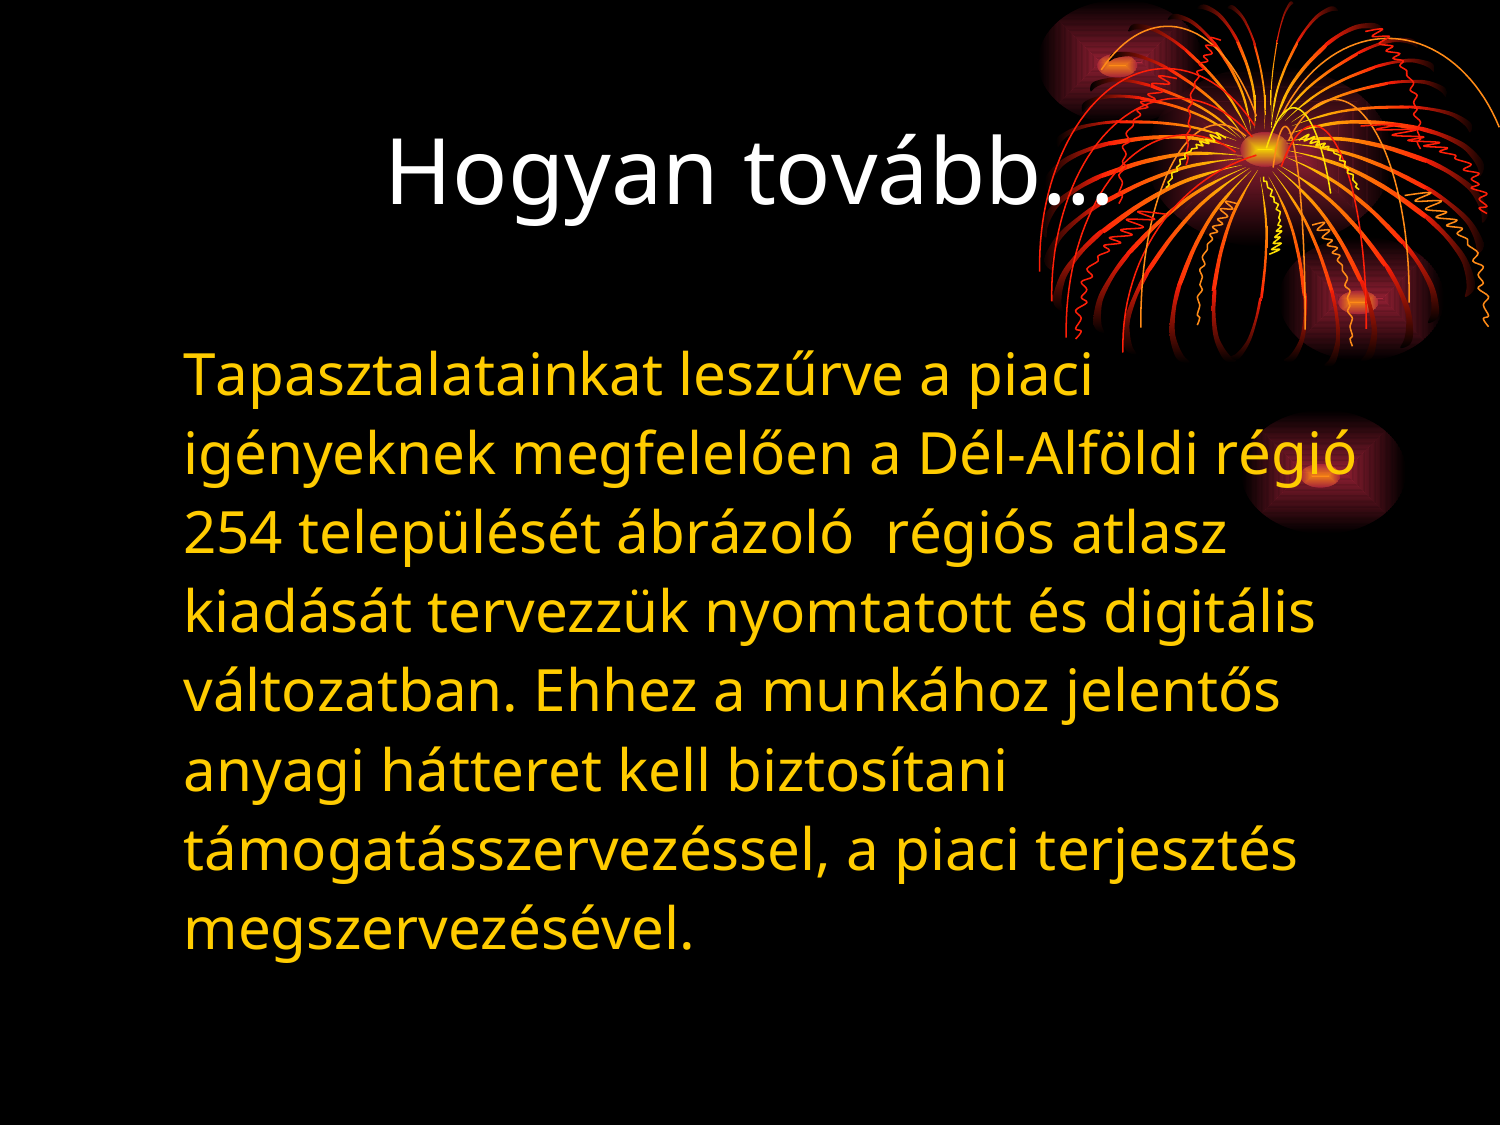

# Hogyan tovább…
	Tapasztalatainkat leszűrve a piaci igényeknek megfelelően a Dél-Alföldi régió 254 települését ábrázoló régiós atlasz kiadását tervezzük nyomtatott és digitális változatban. Ehhez a munkához jelentős anyagi hátteret kell biztosítani támogatásszervezéssel, a piaci terjesztés megszervezésével.